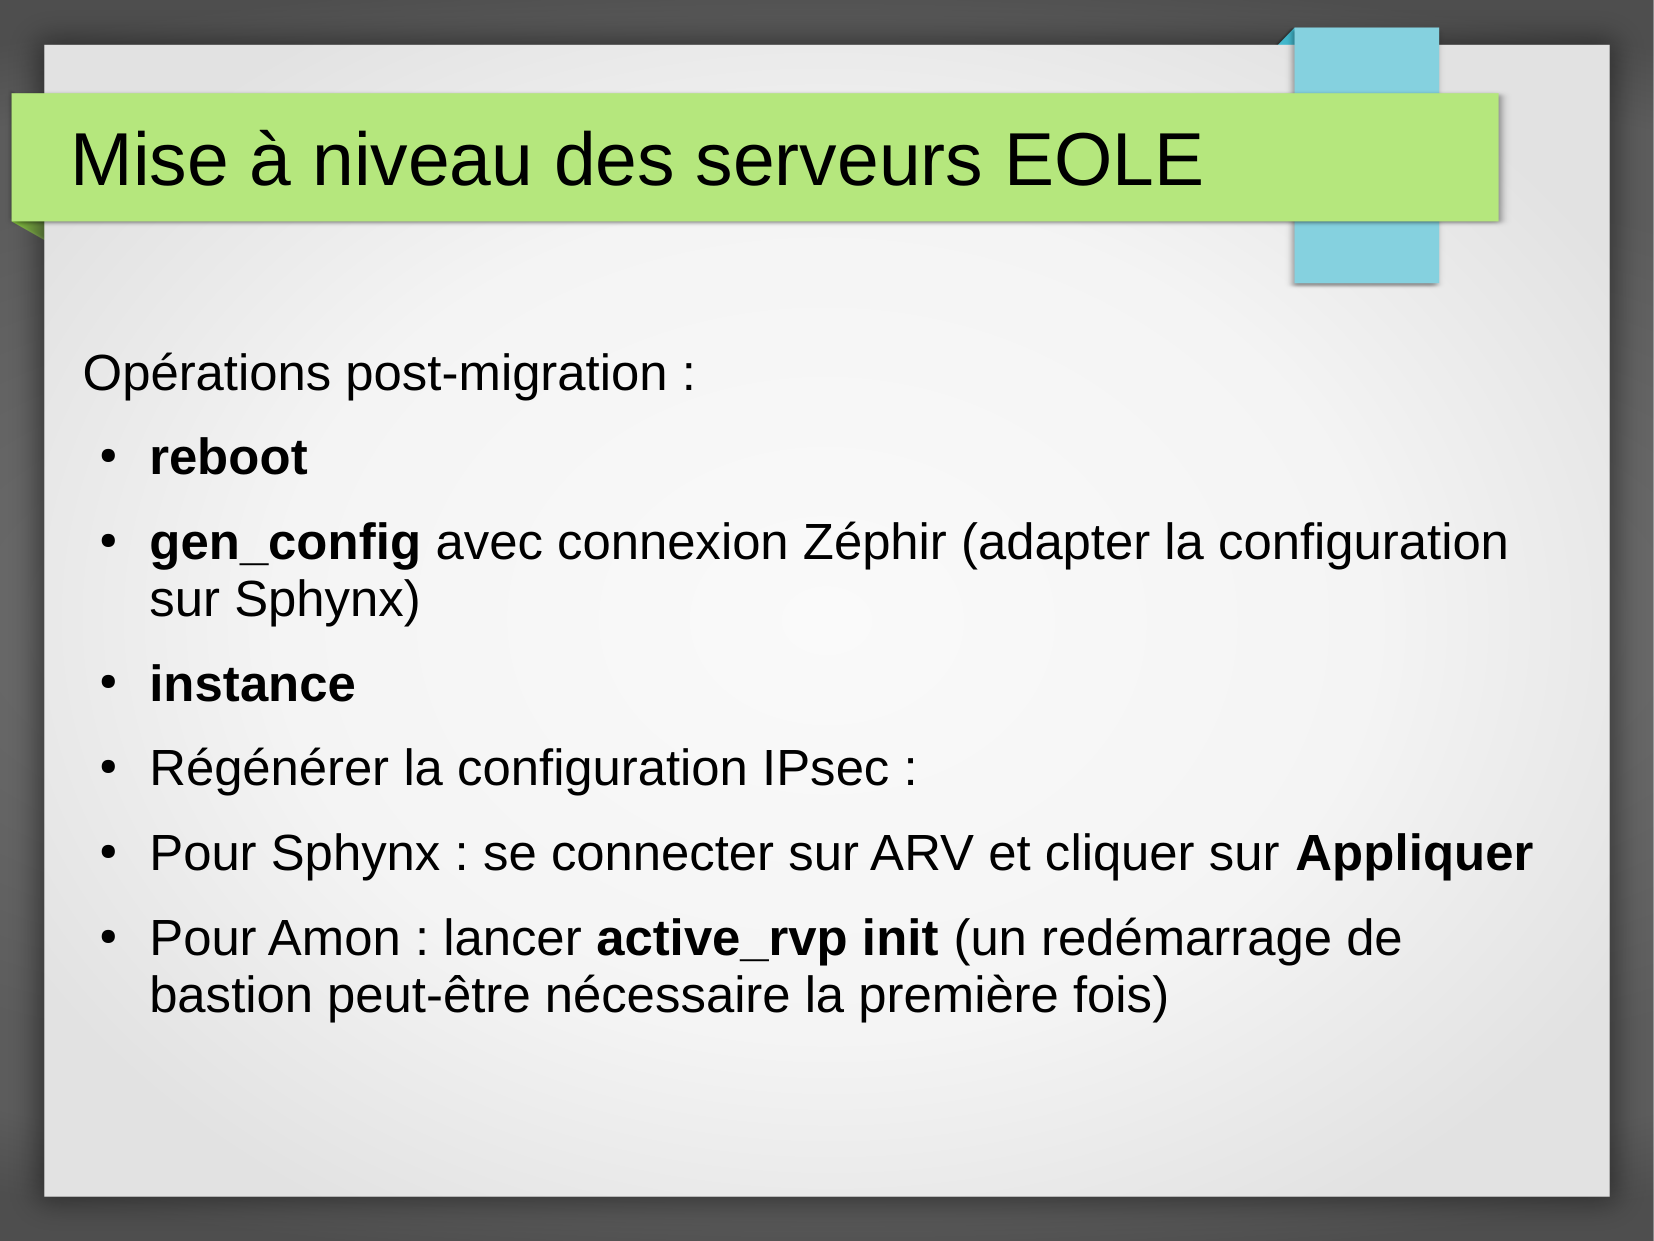

# Mise à niveau des serveurs EOLE
Opérations post-migration :
reboot
gen_config avec connexion Zéphir (adapter la configuration sur Sphynx)
instance
Régénérer la configuration IPsec :
Pour Sphynx : se connecter sur ARV et cliquer sur Appliquer
Pour Amon : lancer active_rvp init (un redémarrage de bastion peut-être nécessaire la première fois)